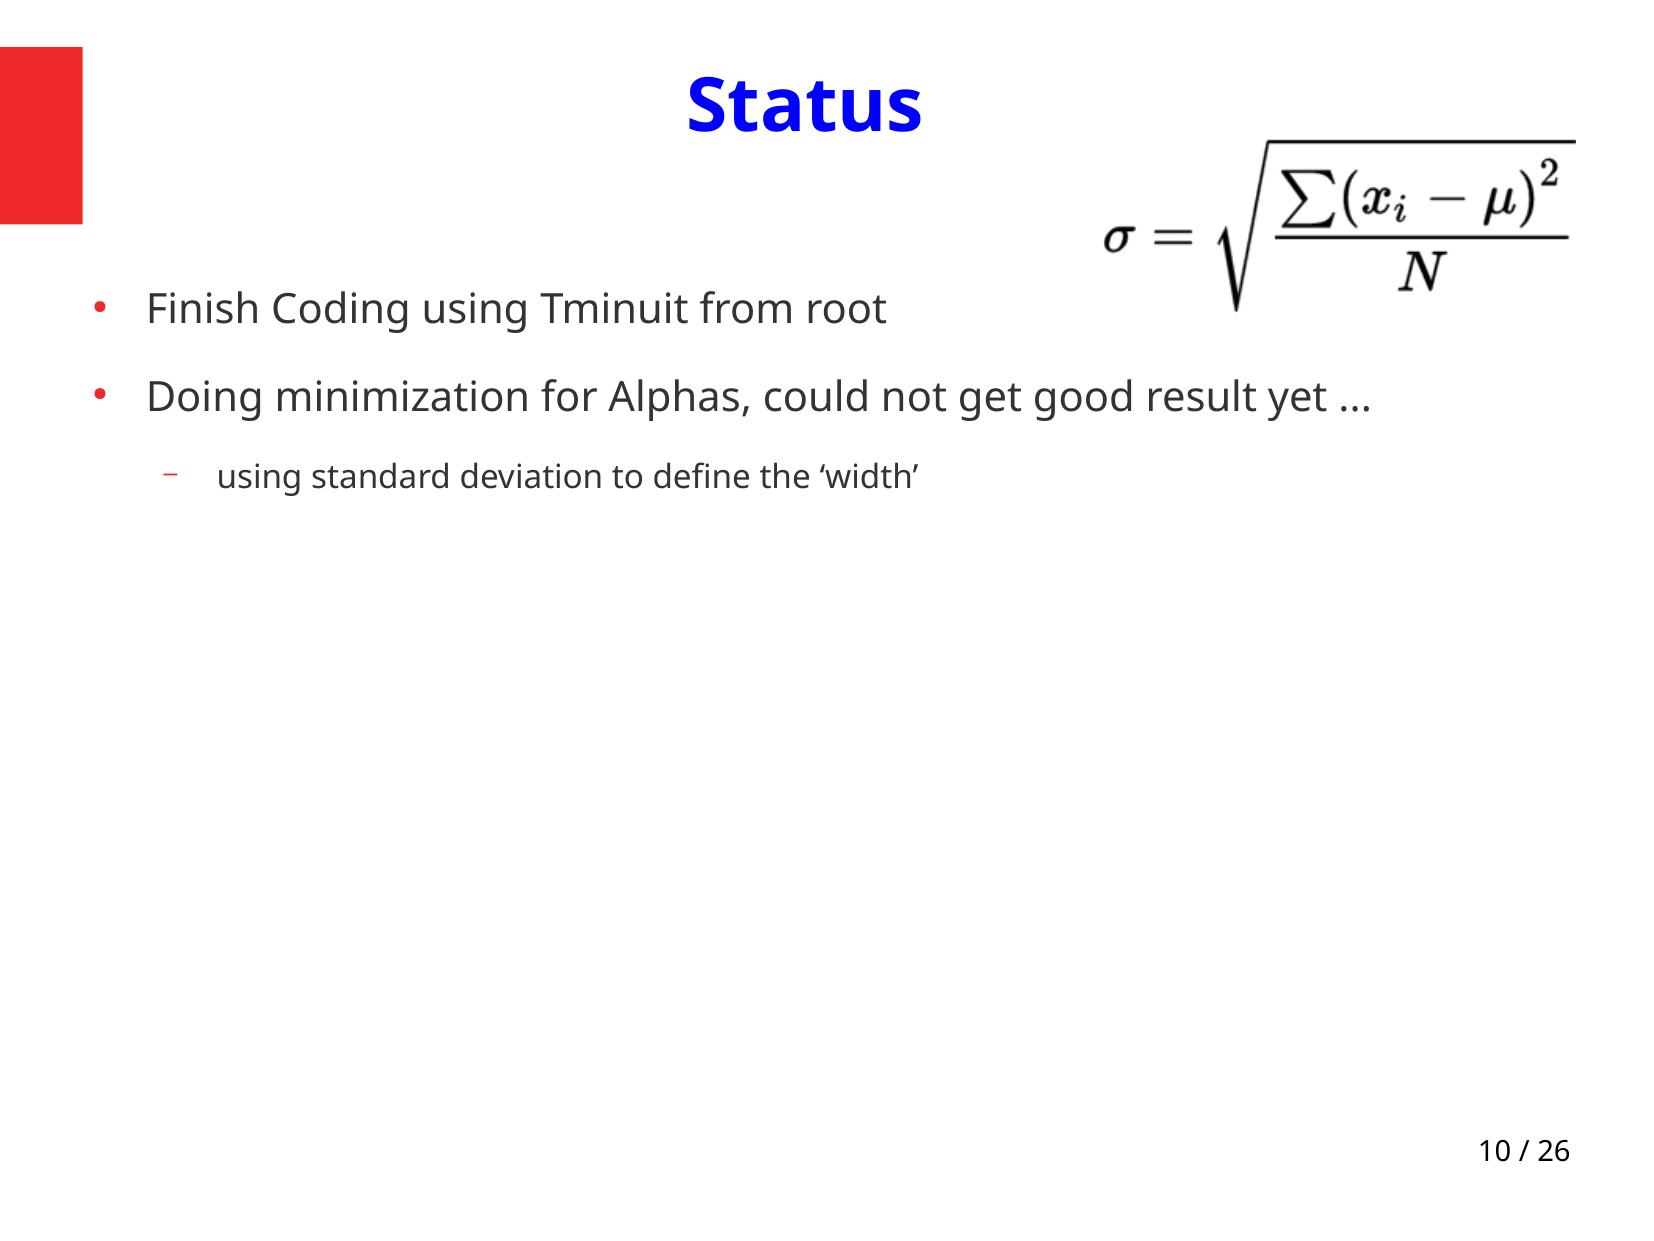

# Status
Finish Coding using Tminuit from root
Doing minimization for Alphas, could not get good result yet ...
using standard deviation to define the ‘width’
10